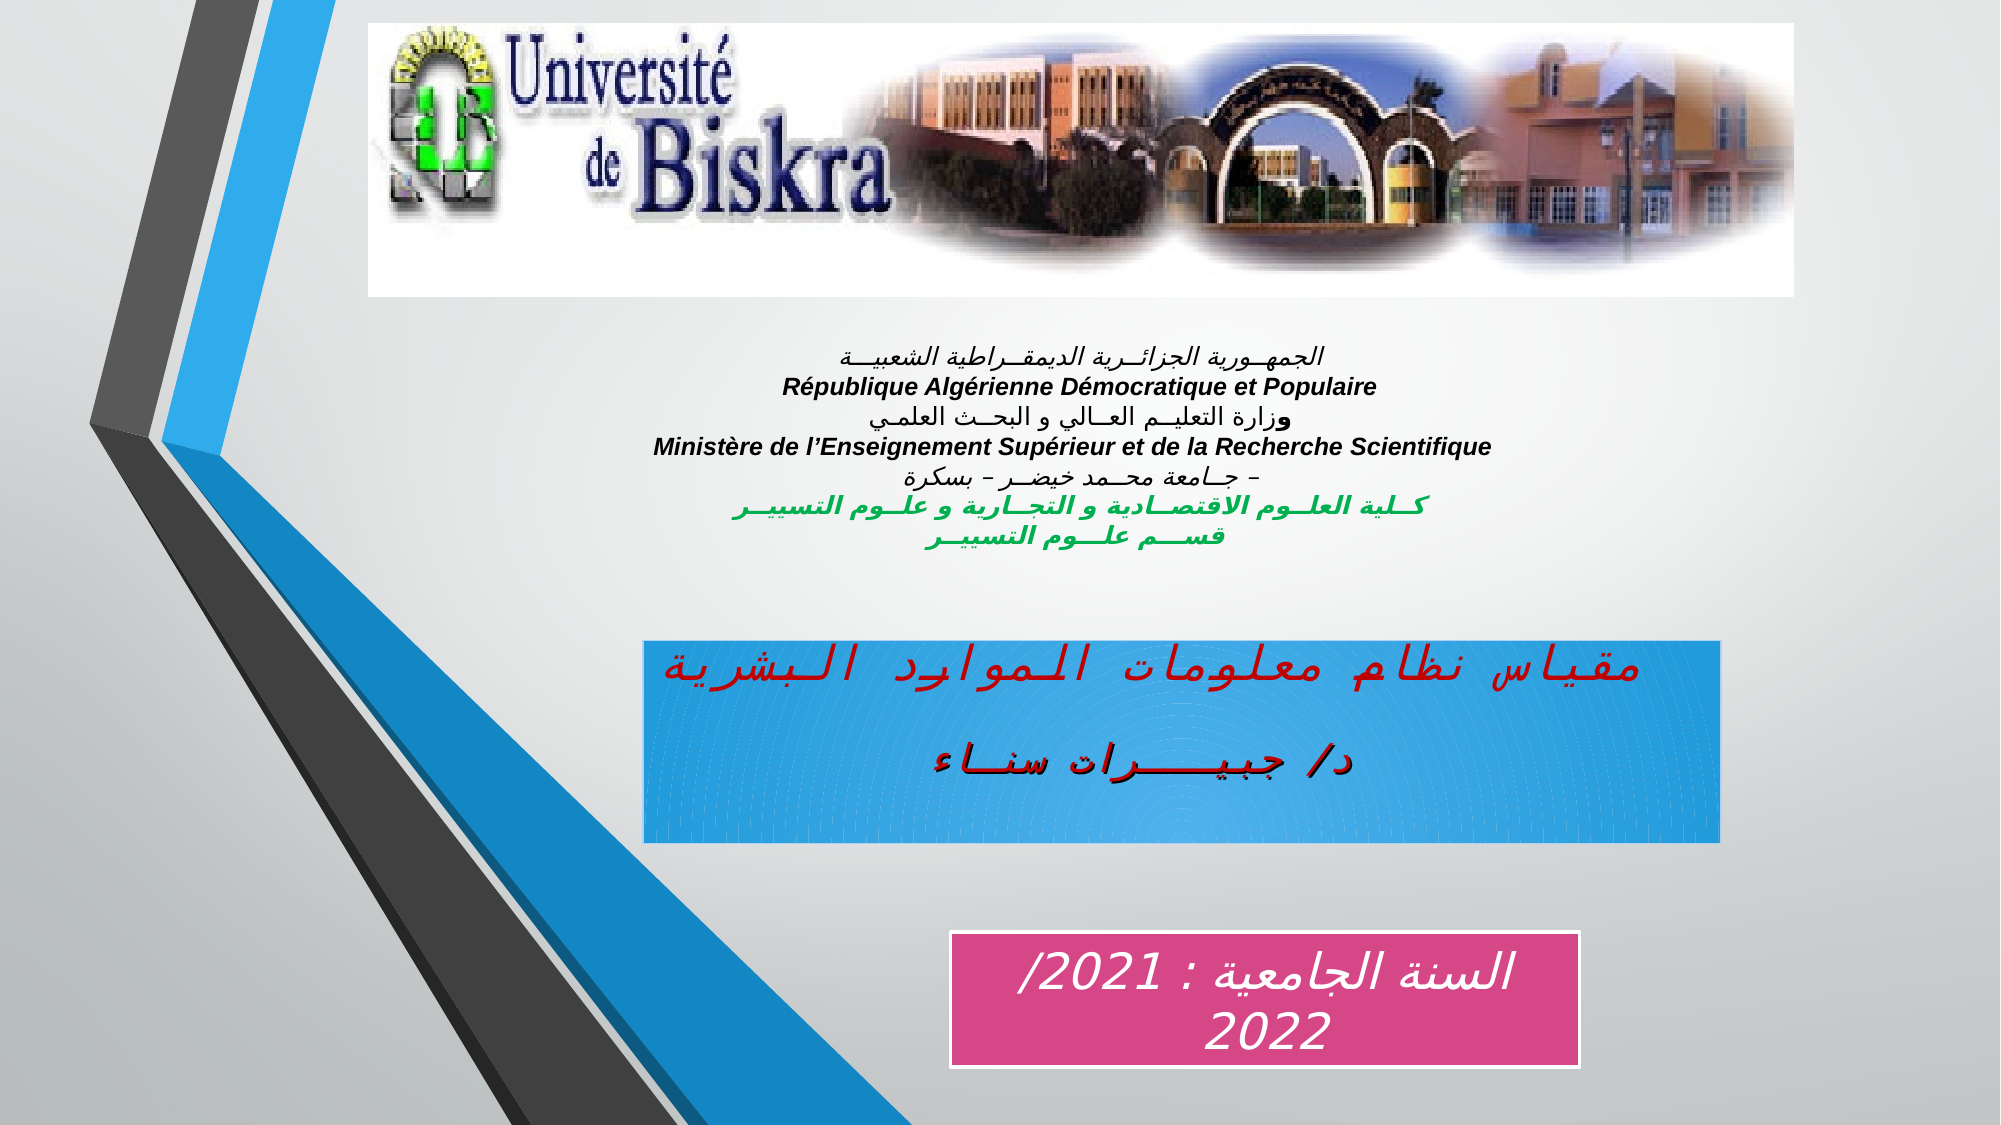

الجمهــورية الجزائــرية الديمقــراطية الشعبيـــة
République Algérienne Démocratique et Populaire
وزارة التعليــم العــالي و البحــث العلمـي
Ministère de l’Enseignement Supérieur et de la Recherche Scientifique
جــامعة محــمد خيضــر – بسكرة –
كــلية العلــوم الاقتصــادية و التجــارية و علــوم التسييــر
قســـم علـــوم التسييــر
# مقياس نظام معلومات الموارد البشرية
د/ جبيـــرات سنـاء
السنة الجامعية : 2021/ 2022